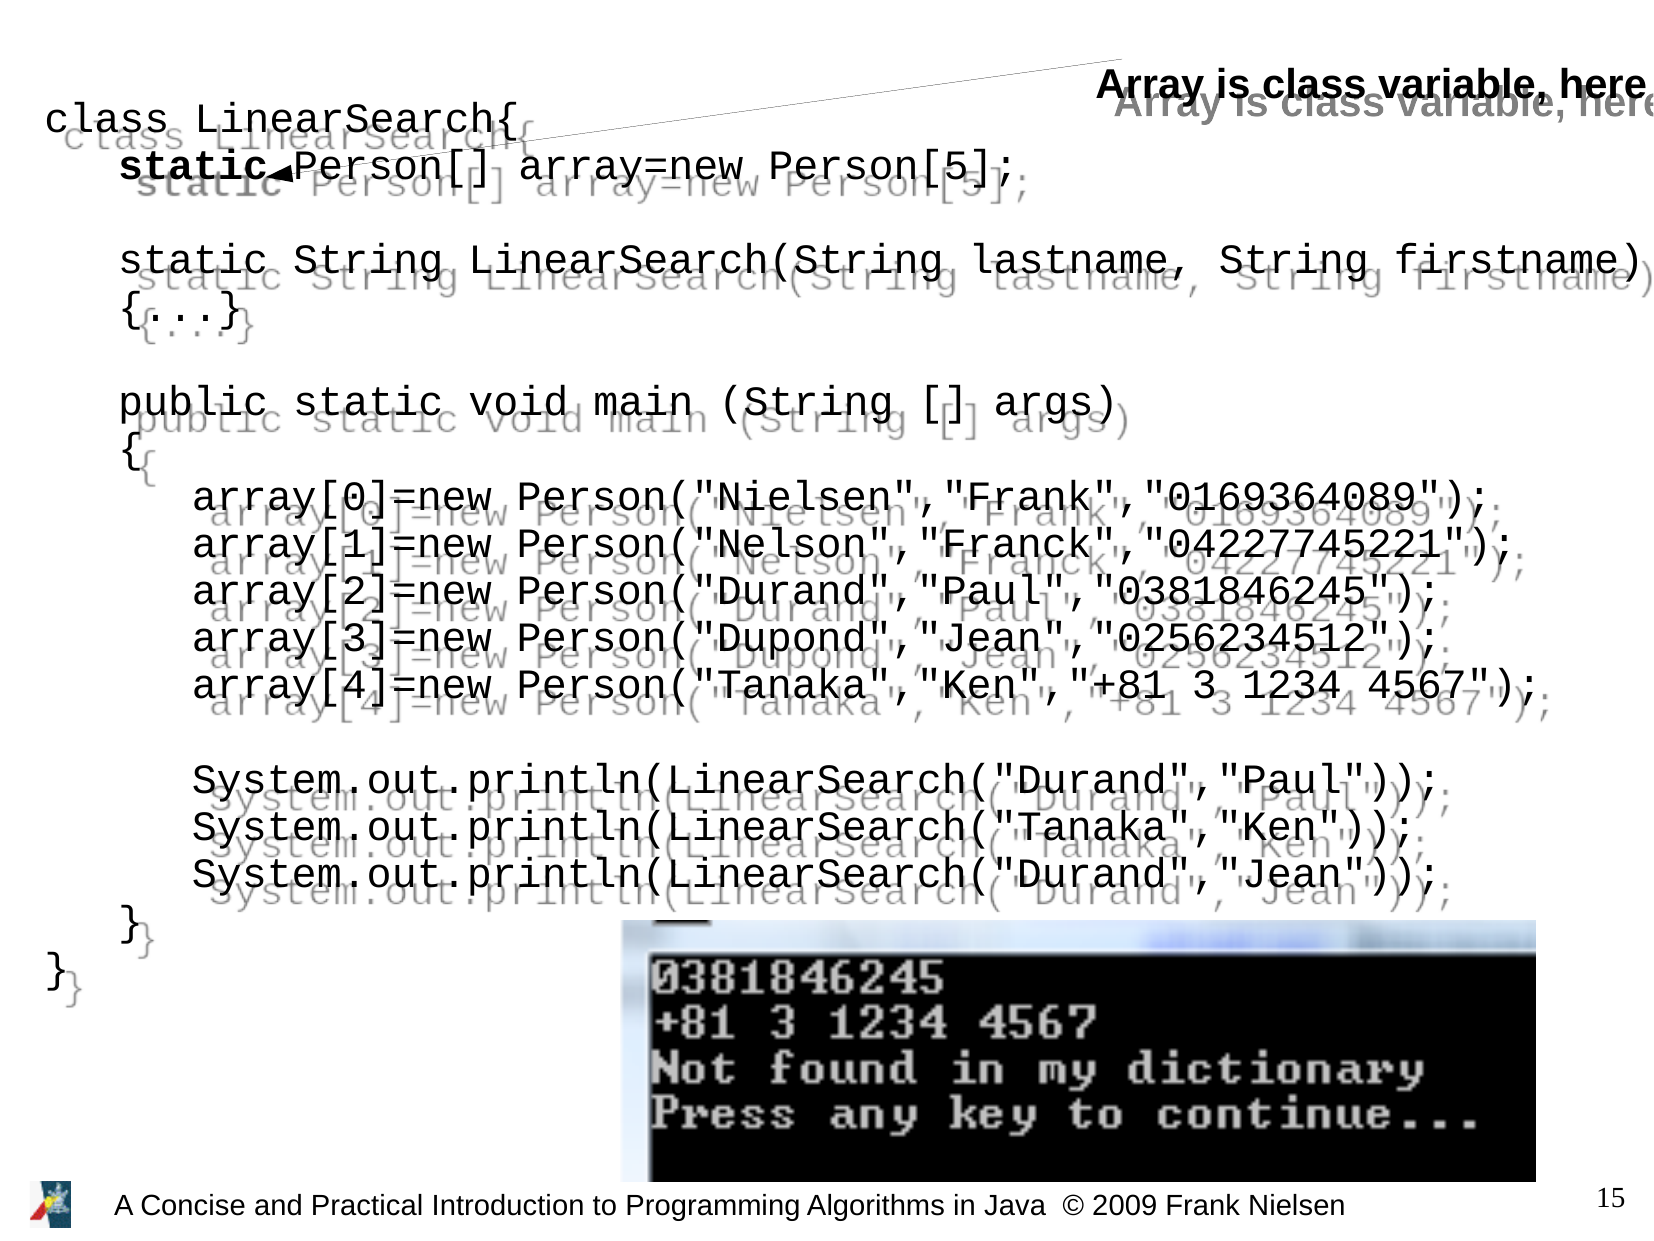

Array is class variable, here
class LinearSearch{
	static Person[] array=new Person[5];
	static String LinearSearch(String lastname, String firstname)
	{...}
	public static void main (String [] args)
	{
		array[0]=new Person("Nielsen","Frank","0169364089");
		array[1]=new Person("Nelson","Franck","04227745221");
		array[2]=new Person("Durand","Paul","0381846245");
		array[3]=new Person("Dupond","Jean","0256234512");
		array[4]=new Person("Tanaka","Ken","+81 3 1234 4567");
		System.out.println(LinearSearch("Durand","Paul"));
		System.out.println(LinearSearch("Tanaka","Ken"));
		System.out.println(LinearSearch("Durand","Jean"));
	}
}